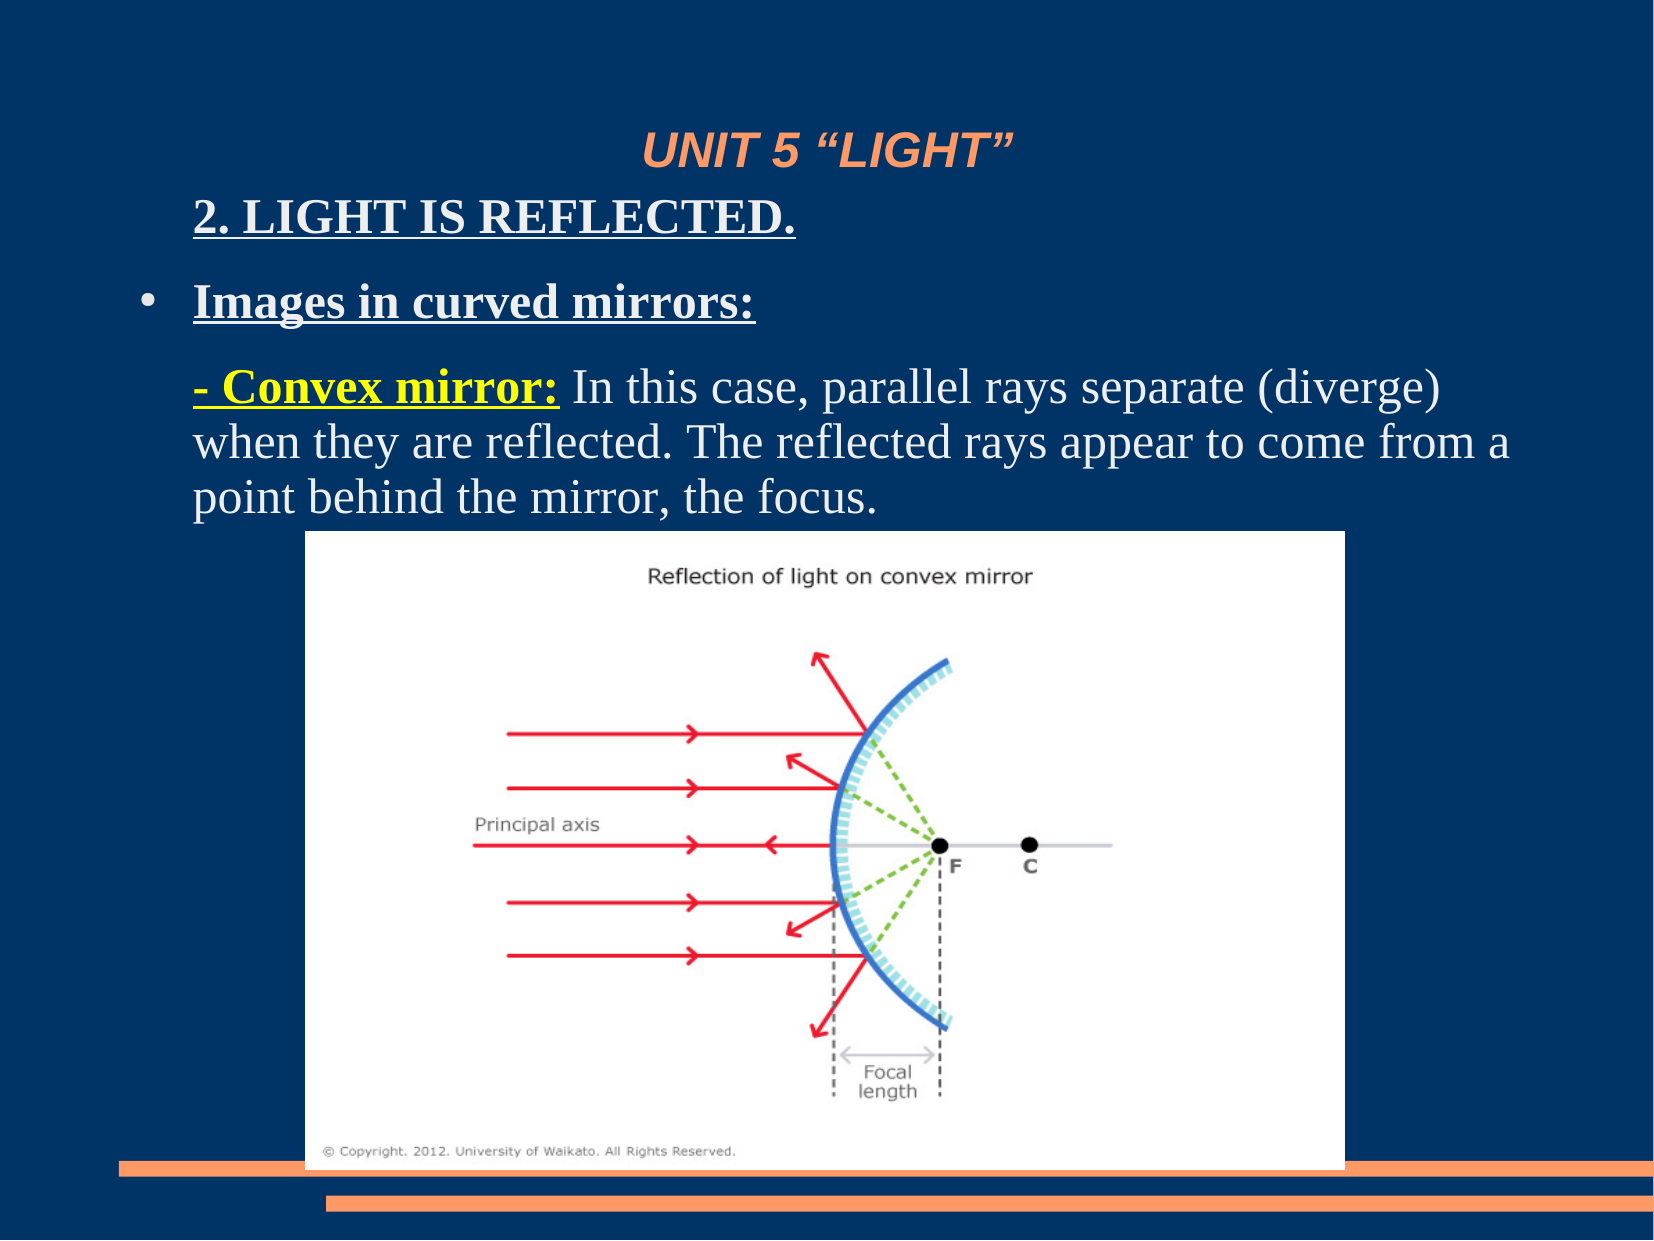

# UNIT 5 “LIGHT”
2. LIGHT IS REFLECTED.
Images in curved mirrors:
- Convex mirror: In this case, parallel rays separate (diverge) when they are reflected. The reflected rays appear to come from a point behind the mirror, the focus.